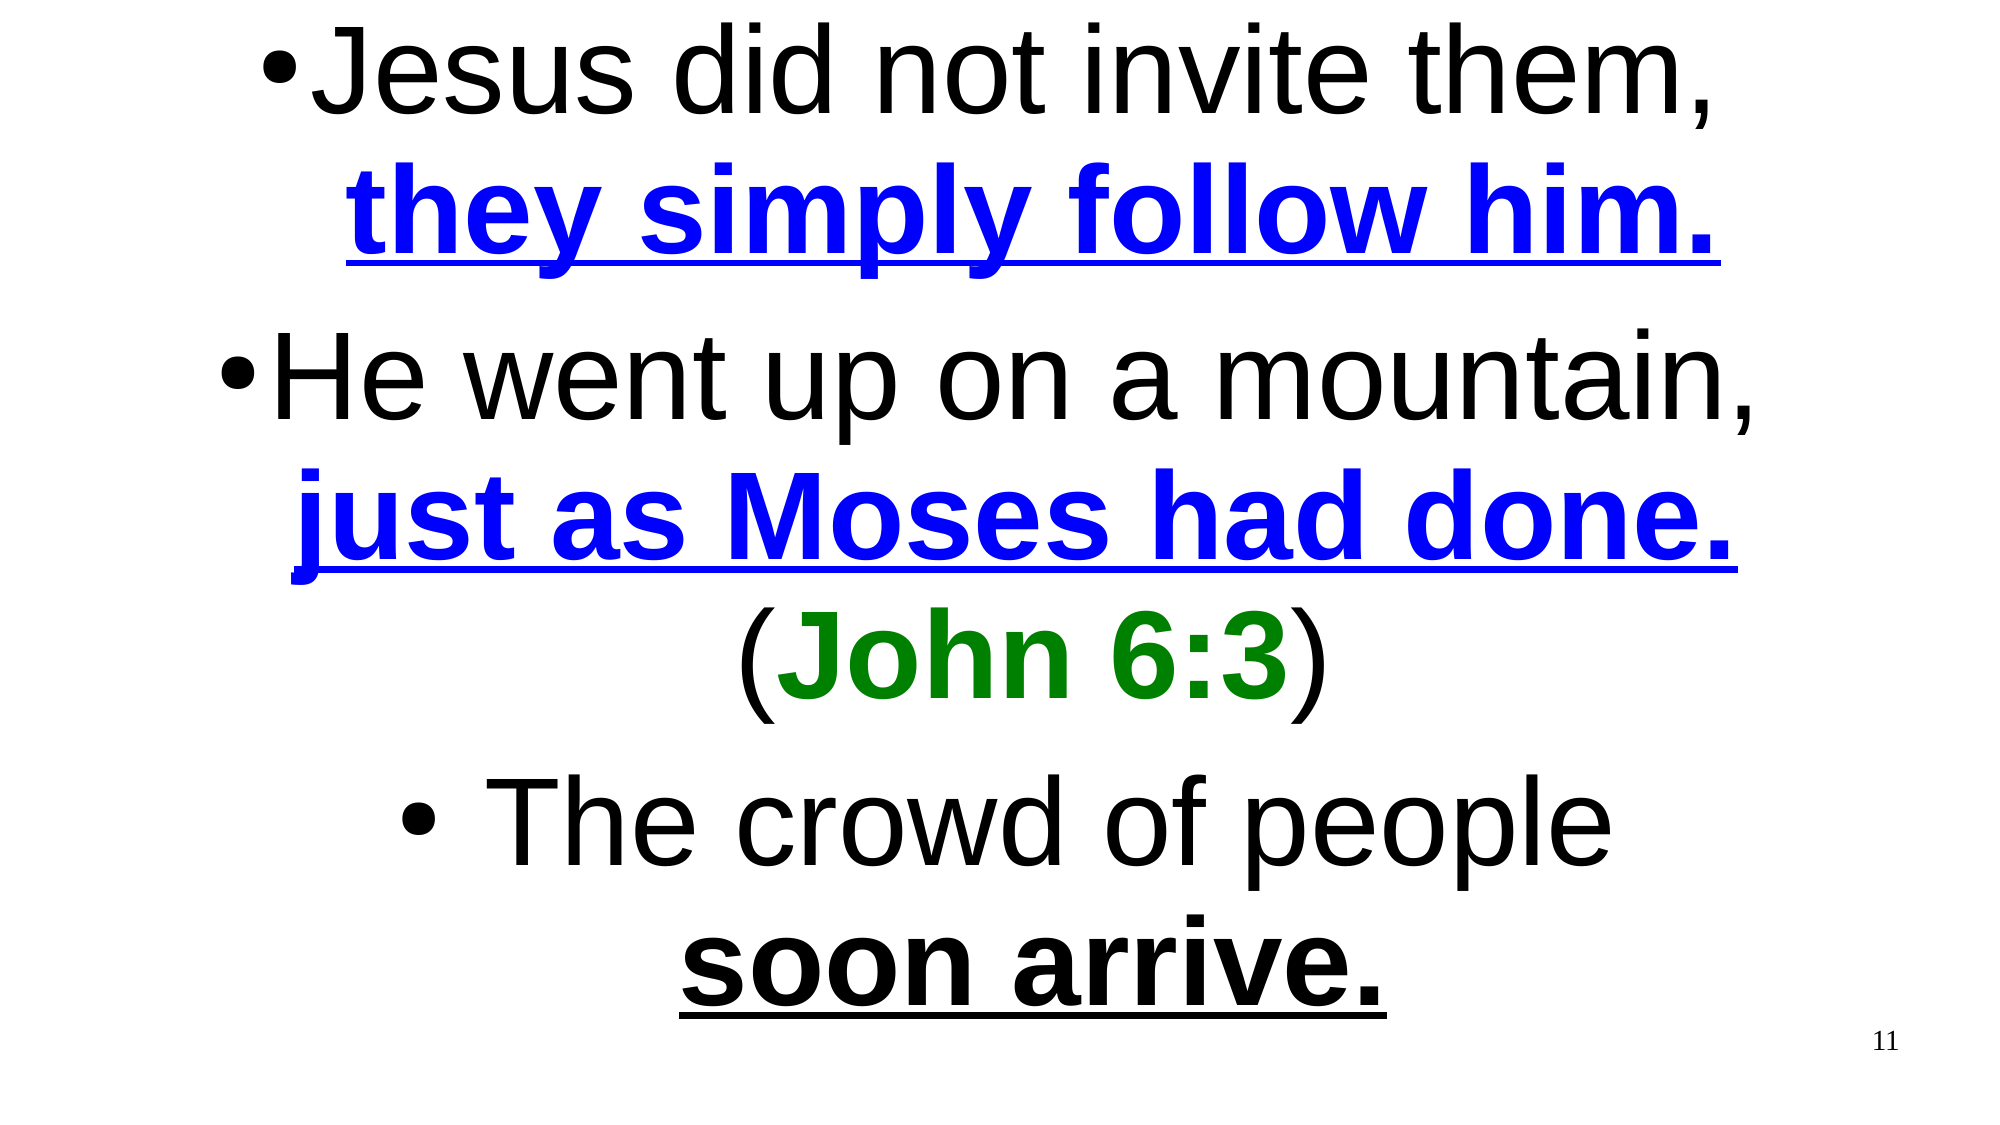

# Jesus did not invite them, they simply follow him.
He went up on a mountain,
just as Moses had done.
(John 6:3)
 The crowd of people
soon arrive.
11